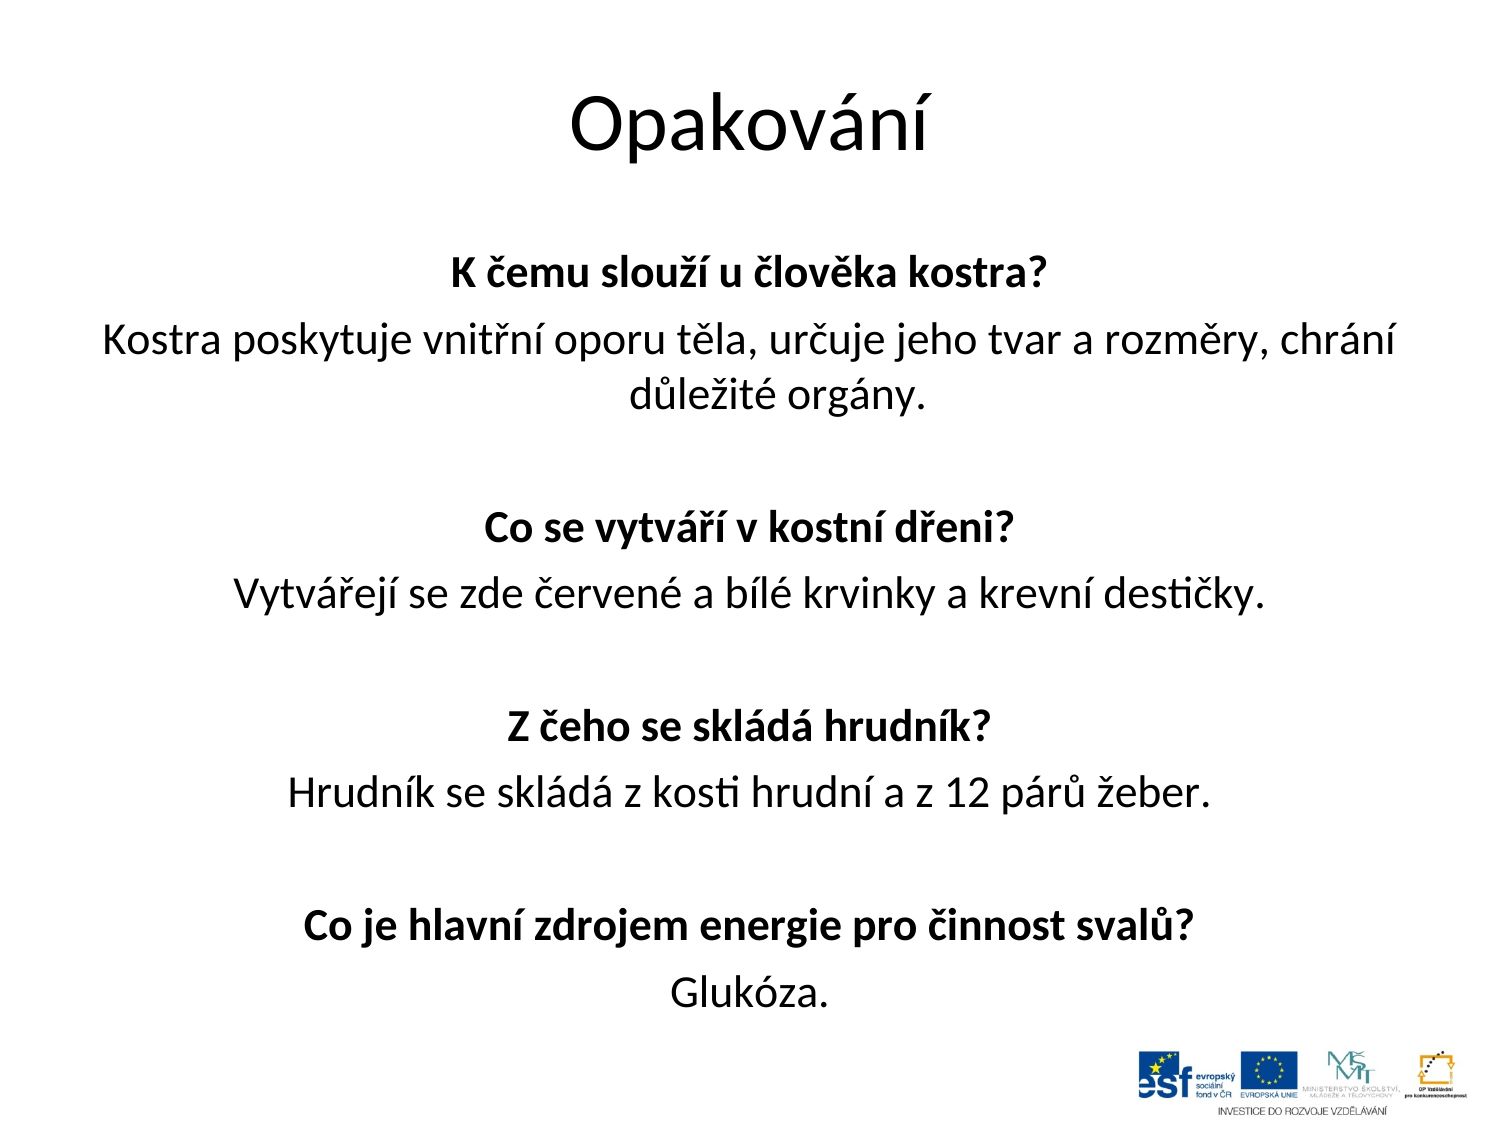

# Opakování
K čemu slouží u člověka kostra?
Kostra poskytuje vnitřní oporu těla, určuje jeho tvar a rozměry, chrání důležité orgány.
Co se vytváří v kostní dřeni?
Vytvářejí se zde červené a bílé krvinky a krevní destičky.
Z čeho se skládá hrudník?
Hrudník se skládá z kosti hrudní a z 12 párů žeber.
Co je hlavní zdrojem energie pro činnost svalů?
Glukóza.